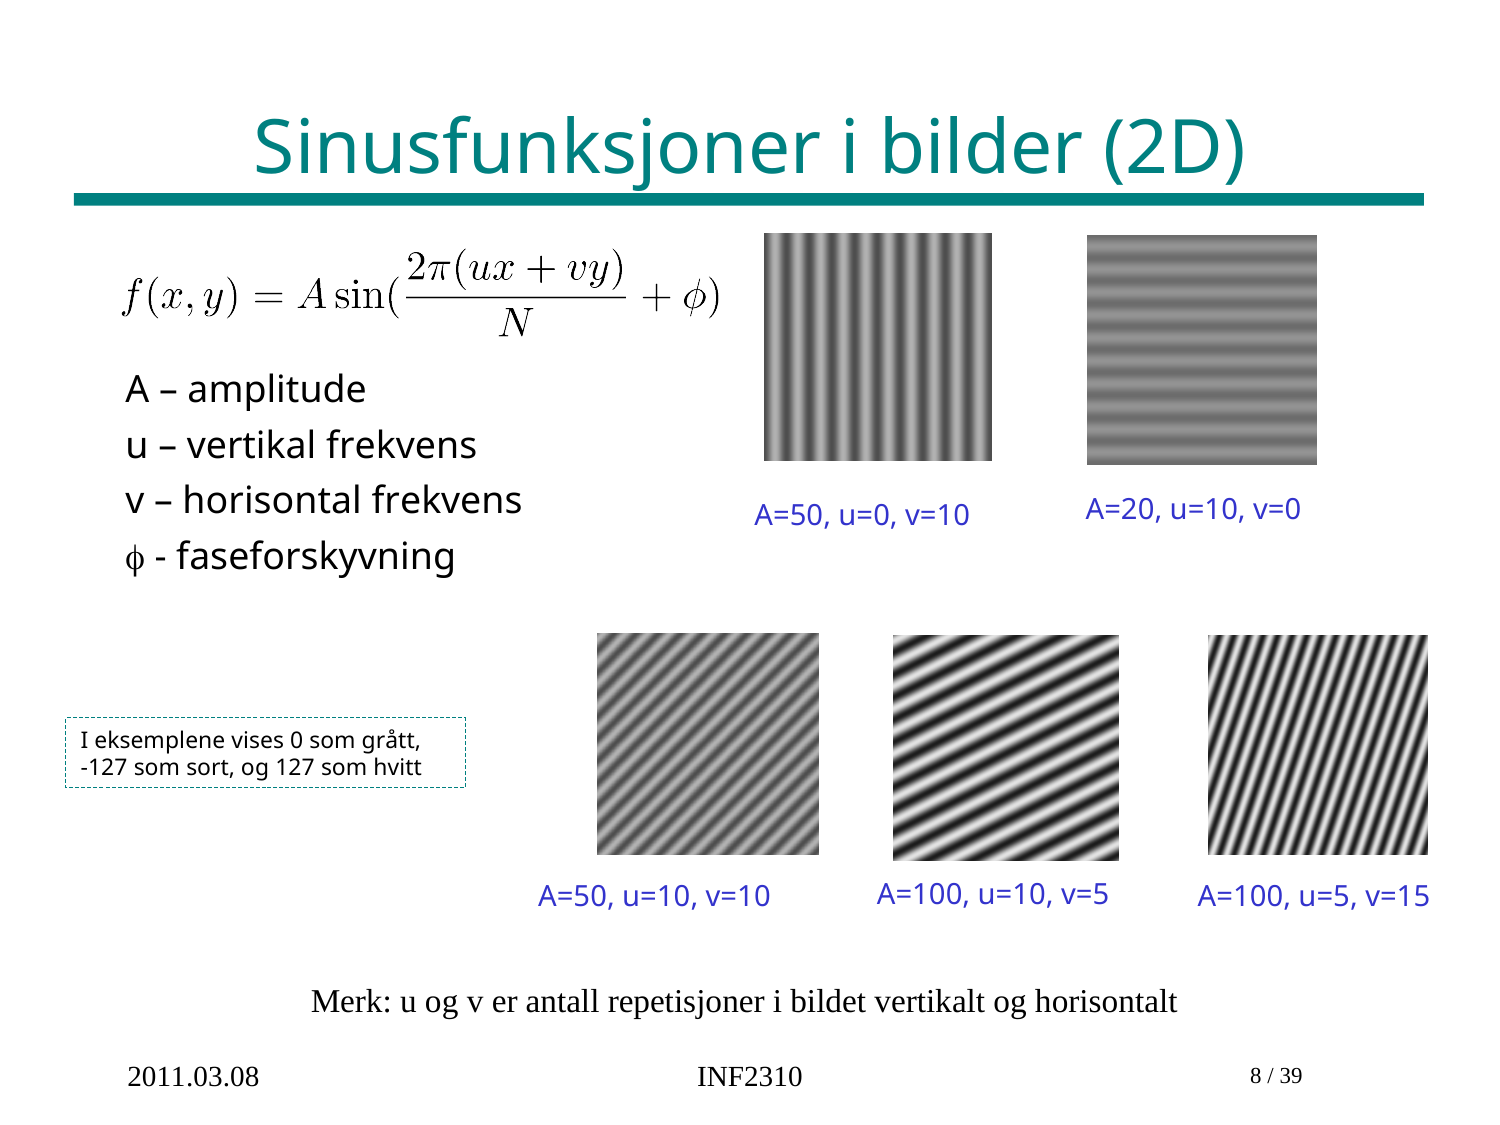

# Sinusfunksjoner i bilder (2D)
A – amplitude
u – vertikal frekvens
v – horisontal frekvens
 - faseforskyvning
A=20, u=10, v=0
A=50, u=0, v=10
I eksemplene vises 0 som grått,
-127 som sort, og 127 som hvitt
A=100, u=10, v=5
A=50, u=10, v=10
A=100, u=5, v=15
Merk: u og v er antall repetisjoner i bildet vertikalt og horisontalt
2011.03.08XXX
INF2310